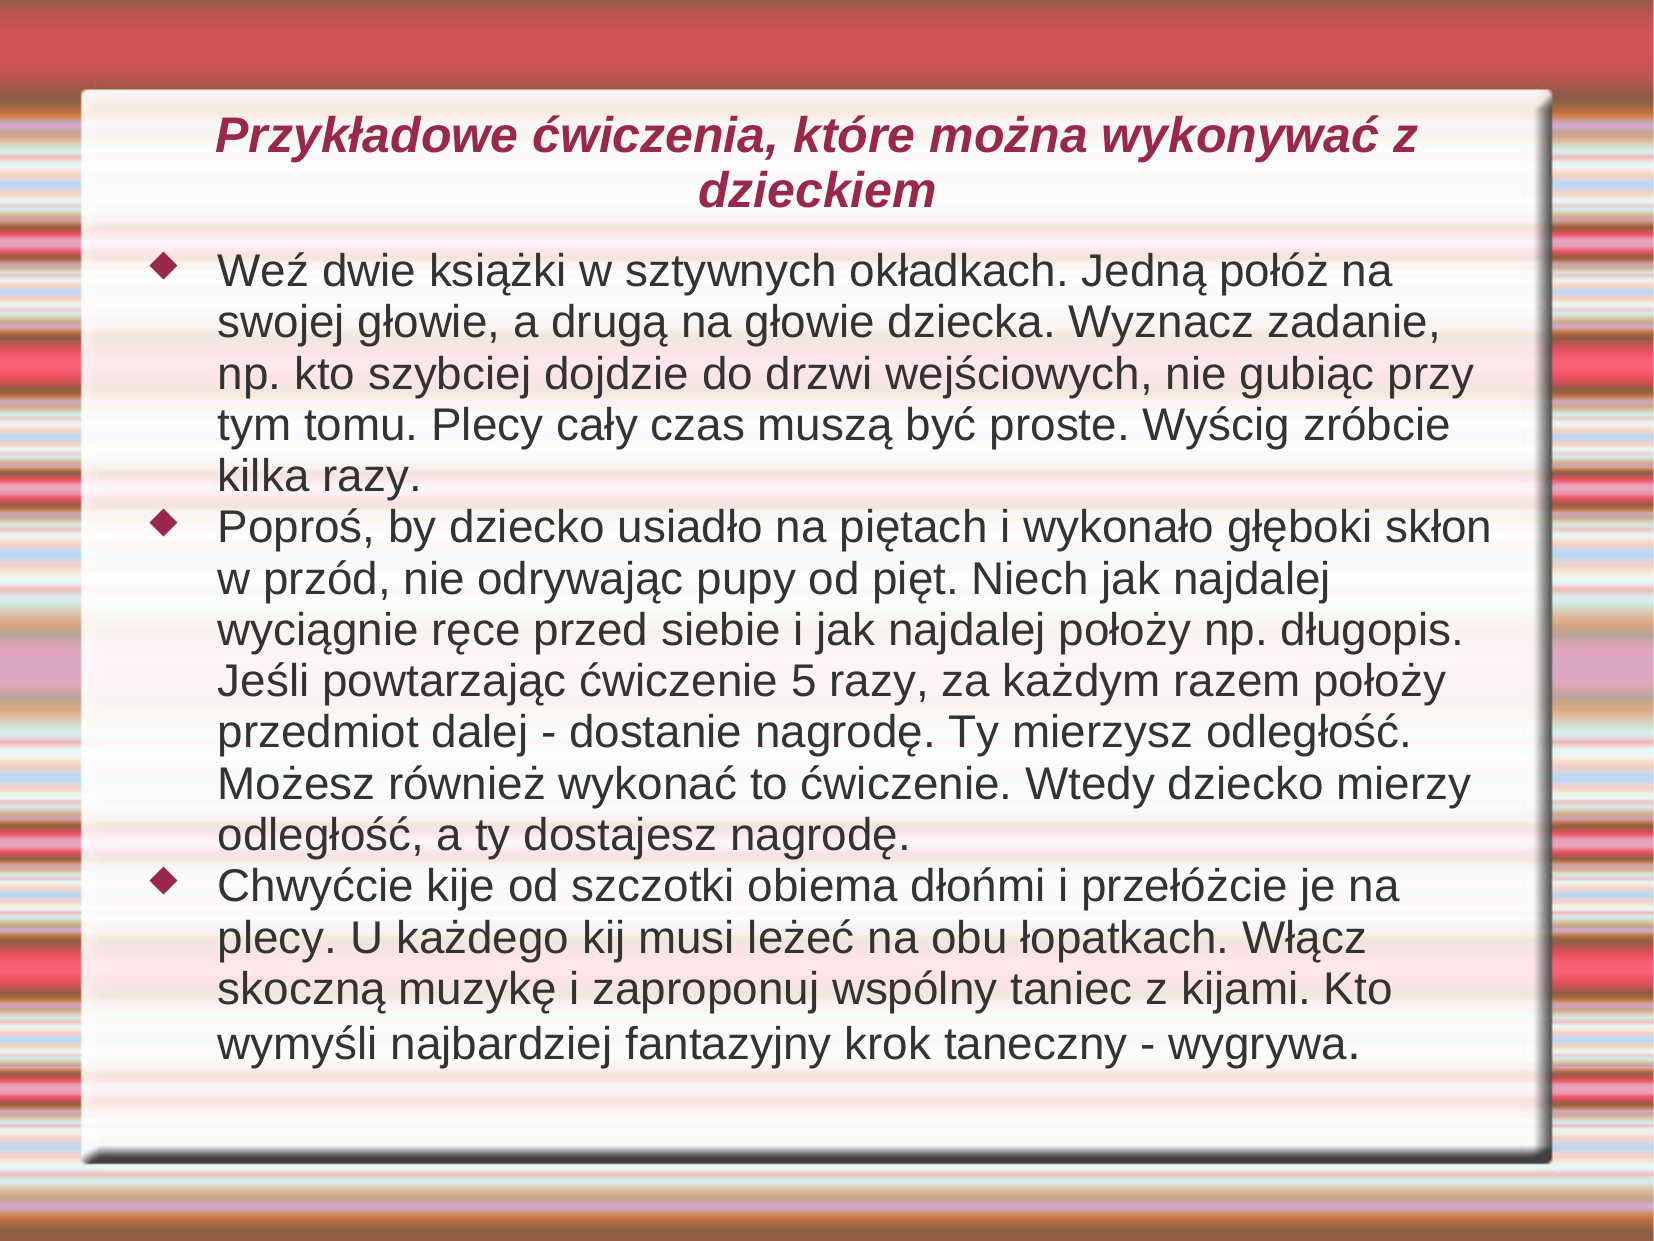

# Przykładowe ćwiczenia, które można wykonywać z dzieckiem
Weź dwie książki w sztywnych okładkach. Jedną połóż na swojej głowie, a drugą na głowie dziecka. Wyznacz zadanie, np. kto szybciej dojdzie do drzwi wejściowych, nie gubiąc przy tym tomu. Plecy cały czas muszą być proste. Wyścig zróbcie kilka razy.
Poproś, by dziecko usiadło na piętach i wykonało głęboki skłon w przód, nie odrywając pupy od pięt. Niech jak najdalej wyciągnie ręce przed siebie i jak najdalej położy np. długopis. Jeśli powtarzając ćwiczenie 5 razy, za każdym razem położy przedmiot dalej - dostanie nagrodę. Ty mierzysz odległość. Możesz również wykonać to ćwiczenie. Wtedy dziecko mierzy odległość, a ty dostajesz nagrodę.
Chwyćcie kije od szczotki obiema dłońmi i przełóżcie je na plecy. U każdego kij musi leżeć na obu łopatkach. Włącz skoczną muzykę i zaproponuj wspólny taniec z kijami. Kto wymyśli najbardziej fantazyjny krok taneczny - wygrywa.